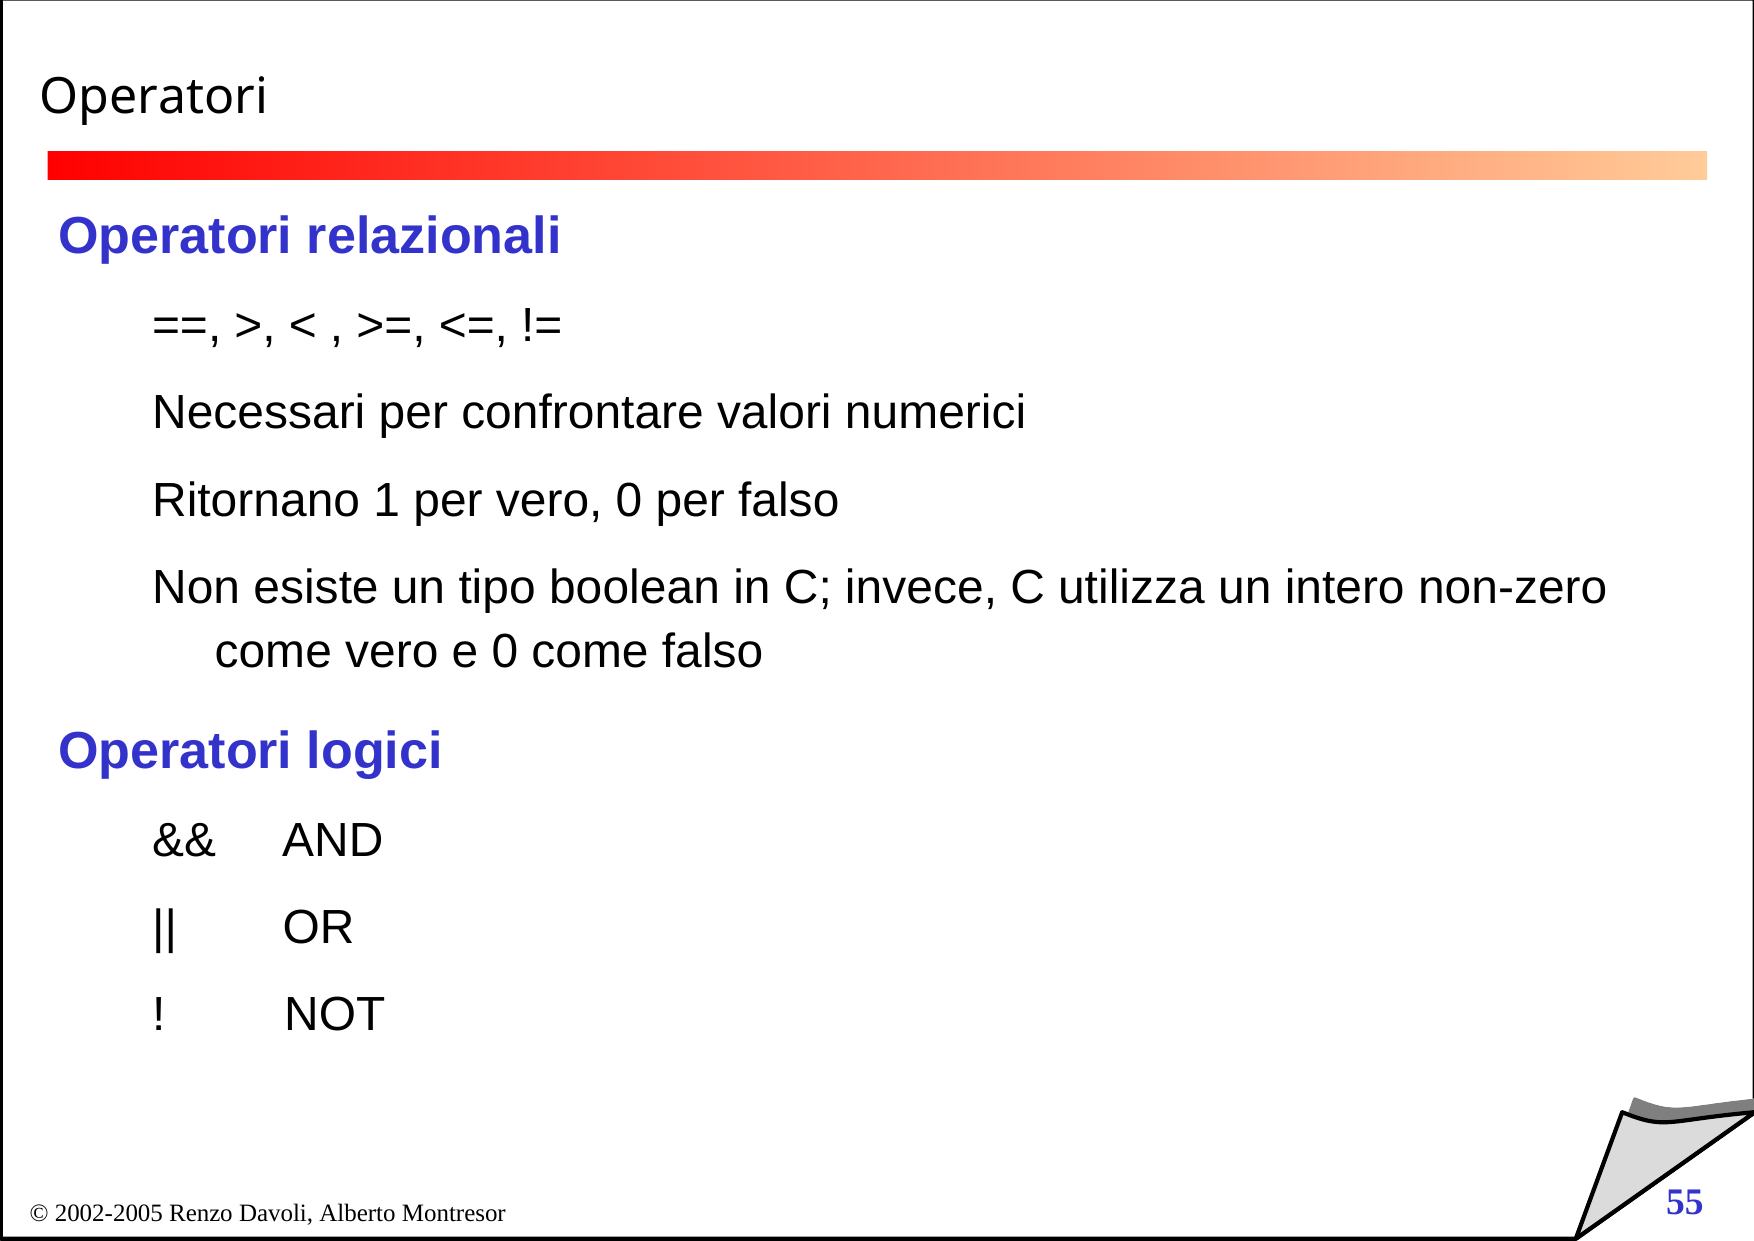

# Operatori
Operatori relazionali
==, >, < , >=, <=, !=
Necessari per confrontare valori numerici
Ritornano 1 per vero, 0 per falso
Non esiste un tipo boolean in C; invece, C utilizza un intero non-zero come vero e 0 come falso
Operatori logici
&& AND
|| OR
! NOT